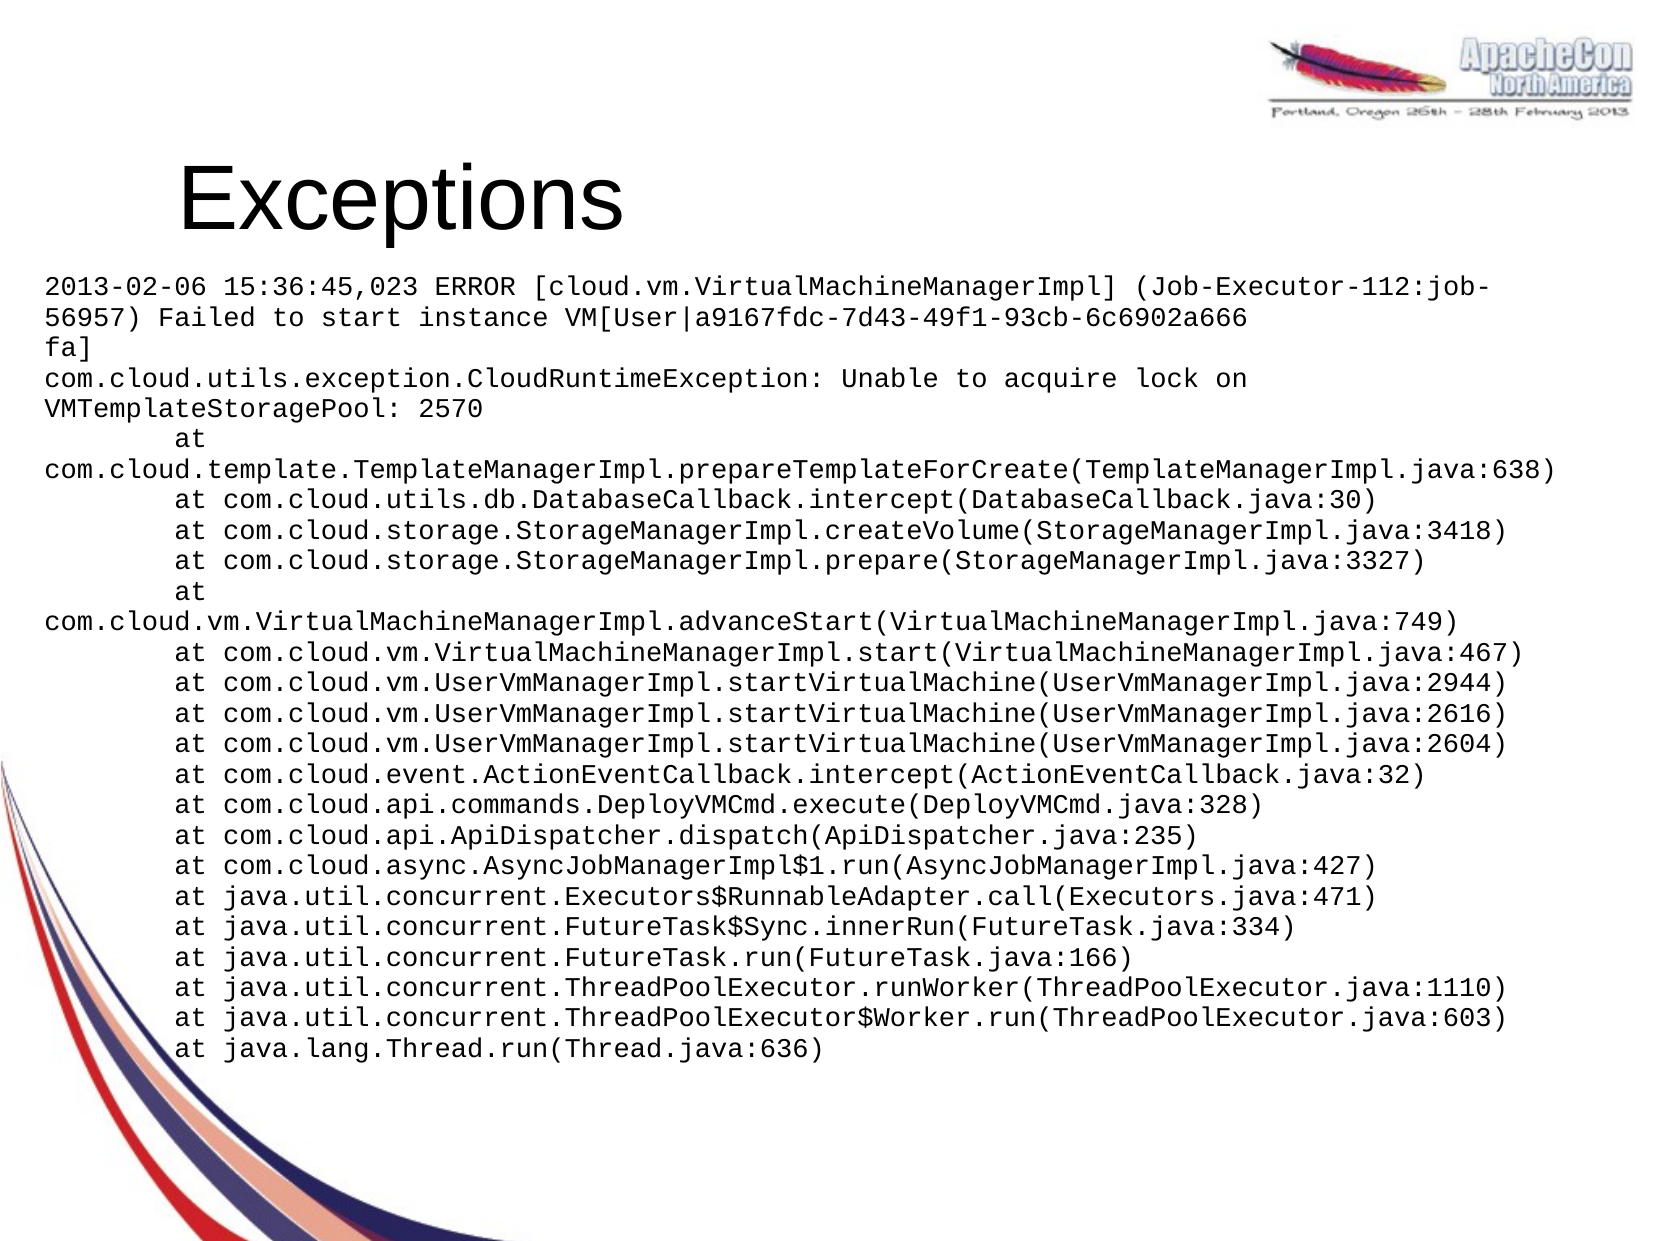

# Exceptions
2013-02-06 15:36:45,023 ERROR [cloud.vm.VirtualMachineManagerImpl] (Job-Executor-112:job-56957) Failed to start instance VM[User|a9167fdc-7d43-49f1-93cb-6c6902a666
fa]
com.cloud.utils.exception.CloudRuntimeException: Unable to acquire lock on VMTemplateStoragePool: 2570
 at com.cloud.template.TemplateManagerImpl.prepareTemplateForCreate(TemplateManagerImpl.java:638)
 at com.cloud.utils.db.DatabaseCallback.intercept(DatabaseCallback.java:30)
 at com.cloud.storage.StorageManagerImpl.createVolume(StorageManagerImpl.java:3418)
 at com.cloud.storage.StorageManagerImpl.prepare(StorageManagerImpl.java:3327)
 at com.cloud.vm.VirtualMachineManagerImpl.advanceStart(VirtualMachineManagerImpl.java:749)
 at com.cloud.vm.VirtualMachineManagerImpl.start(VirtualMachineManagerImpl.java:467)
 at com.cloud.vm.UserVmManagerImpl.startVirtualMachine(UserVmManagerImpl.java:2944)
 at com.cloud.vm.UserVmManagerImpl.startVirtualMachine(UserVmManagerImpl.java:2616)
 at com.cloud.vm.UserVmManagerImpl.startVirtualMachine(UserVmManagerImpl.java:2604)
 at com.cloud.event.ActionEventCallback.intercept(ActionEventCallback.java:32)
 at com.cloud.api.commands.DeployVMCmd.execute(DeployVMCmd.java:328)
 at com.cloud.api.ApiDispatcher.dispatch(ApiDispatcher.java:235)
 at com.cloud.async.AsyncJobManagerImpl$1.run(AsyncJobManagerImpl.java:427)
 at java.util.concurrent.Executors$RunnableAdapter.call(Executors.java:471)
 at java.util.concurrent.FutureTask$Sync.innerRun(FutureTask.java:334)
 at java.util.concurrent.FutureTask.run(FutureTask.java:166)
 at java.util.concurrent.ThreadPoolExecutor.runWorker(ThreadPoolExecutor.java:1110)
 at java.util.concurrent.ThreadPoolExecutor$Worker.run(ThreadPoolExecutor.java:603)
 at java.lang.Thread.run(Thread.java:636)